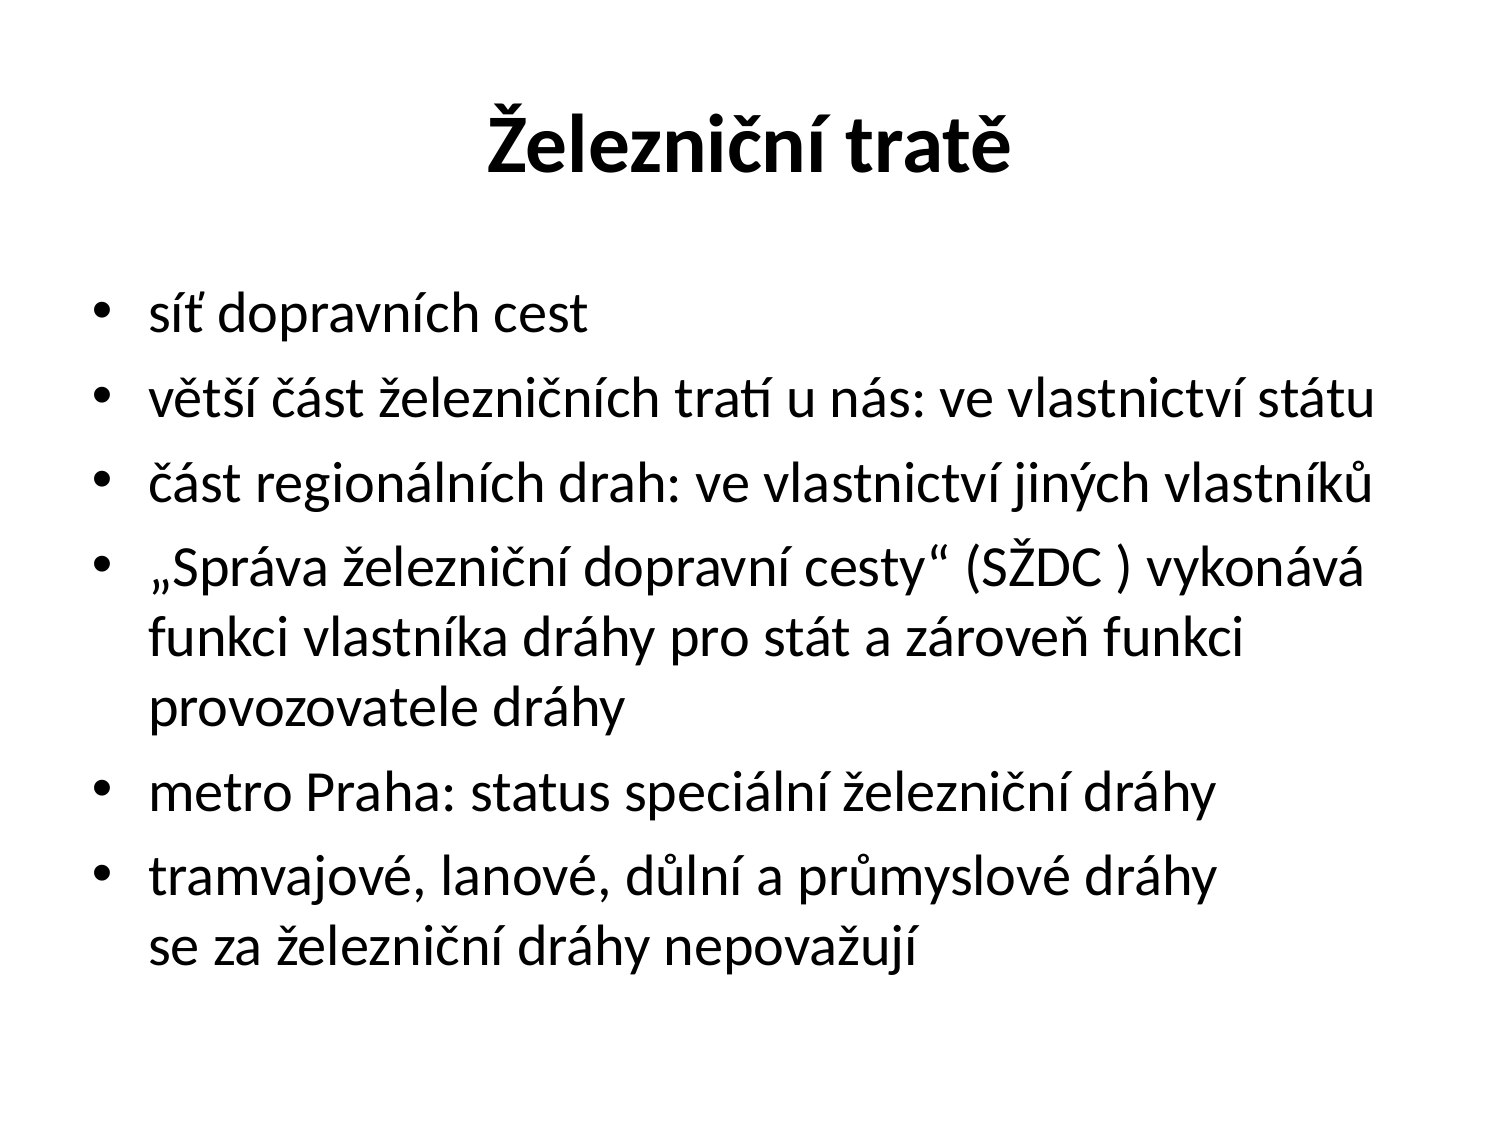

# Železniční tratě
síť dopravních cest
větší část železničních tratí u nás: ve vlastnictví státu
část regionálních drah: ve vlastnictví jiných vlastníků
„Správa železniční dopravní cesty“ (SŽDC ) vykonává funkci vlastníka dráhy pro stát a zároveň funkci provozovatele dráhy
metro Praha: status speciální železniční dráhy
tramvajové, lanové, důlní a průmyslové dráhy
se za železniční dráhy nepovažují